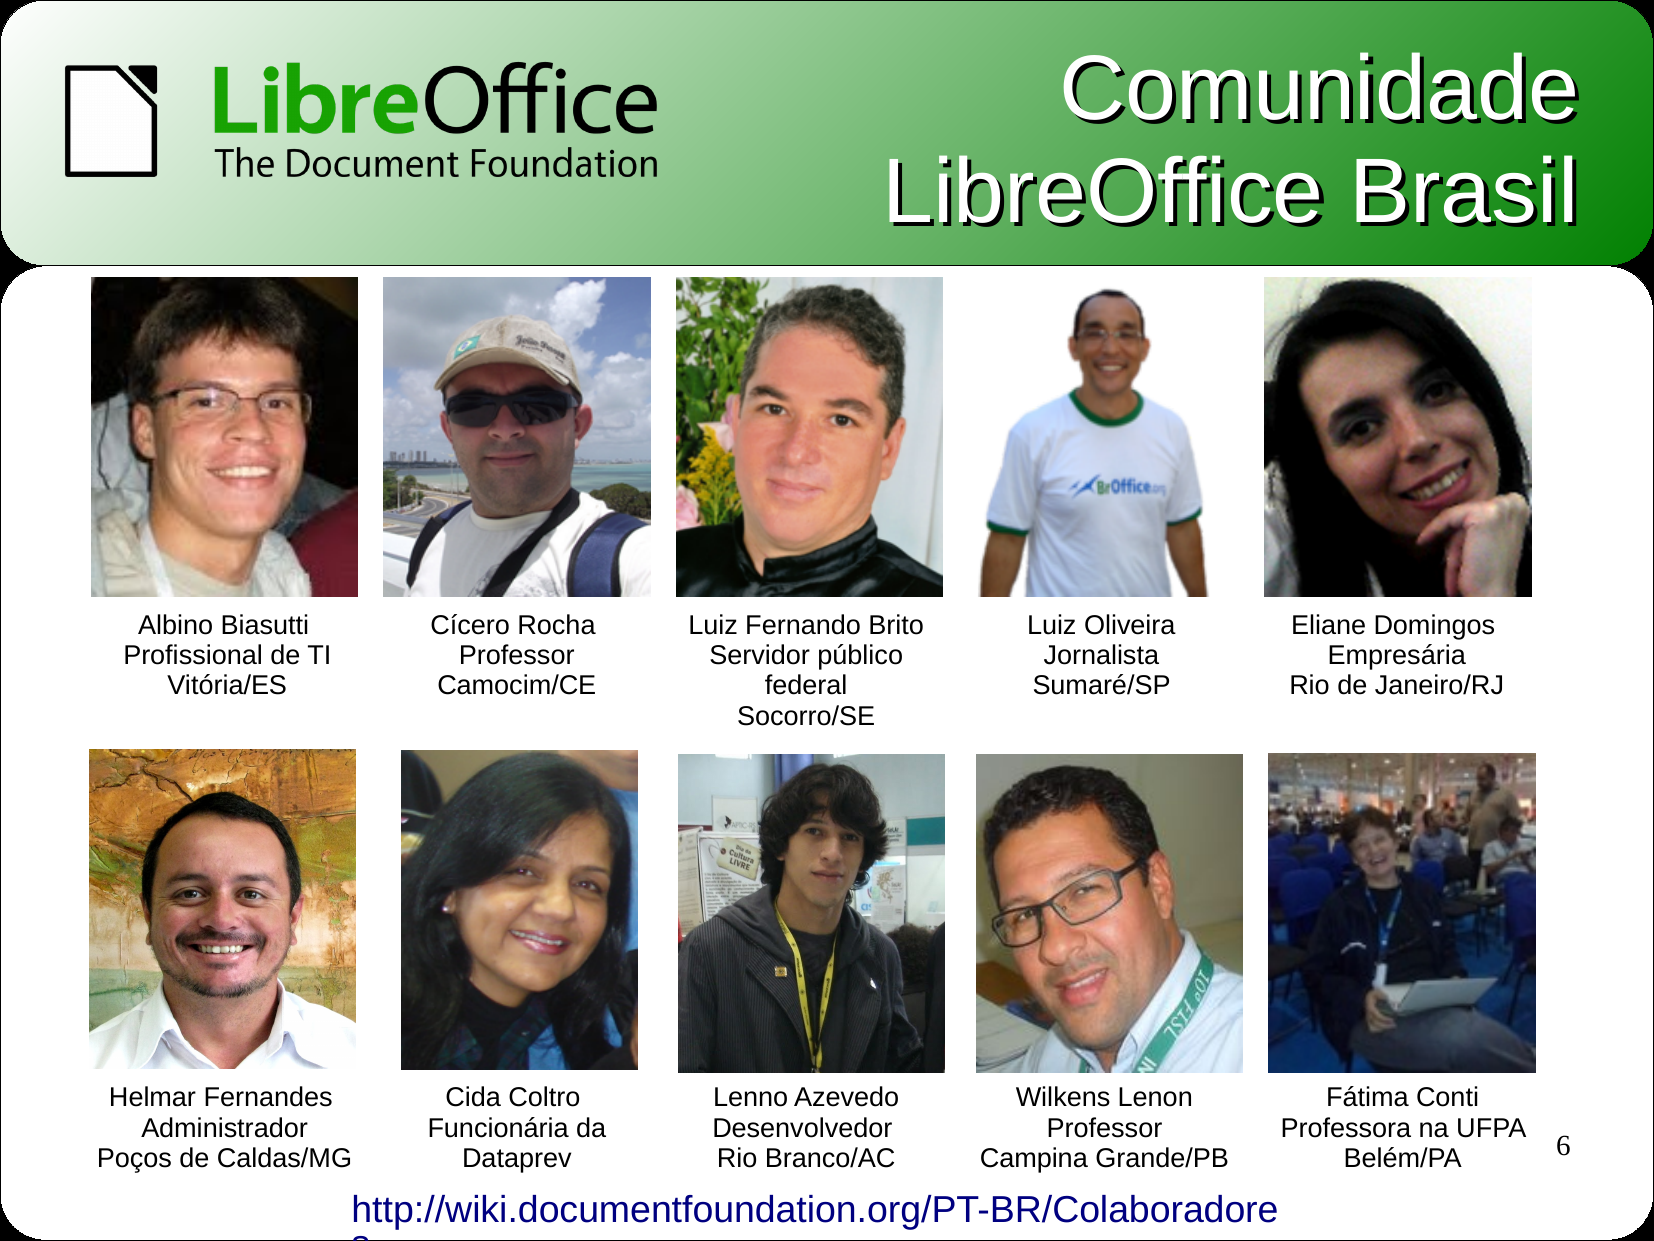

Comunidade LibreOffice Brasil
Albino Biasutti
Profissional de TI
Vitória/ES
Cícero Rocha
Professor
Camocim/CE
Luiz Fernando Brito
Servidor público federal
Socorro/SE
Luiz Oliveira
Jornalista
Sumaré/SP
Eliane Domingos
Empresária
Rio de Janeiro/RJ
Helmar Fernandes
Administrador
Poços de Caldas/MG
Cida Coltro
Funcionária da Dataprev
Lenno Azevedo
Desenvolvedor
Rio Branco/AC
Wilkens Lenon
Professor
Campina Grande/PB
Fátima Conti
Professora na UFPA
Belém/PA
6
http://wiki.documentfoundation.org/PT-BR/Colaboradores